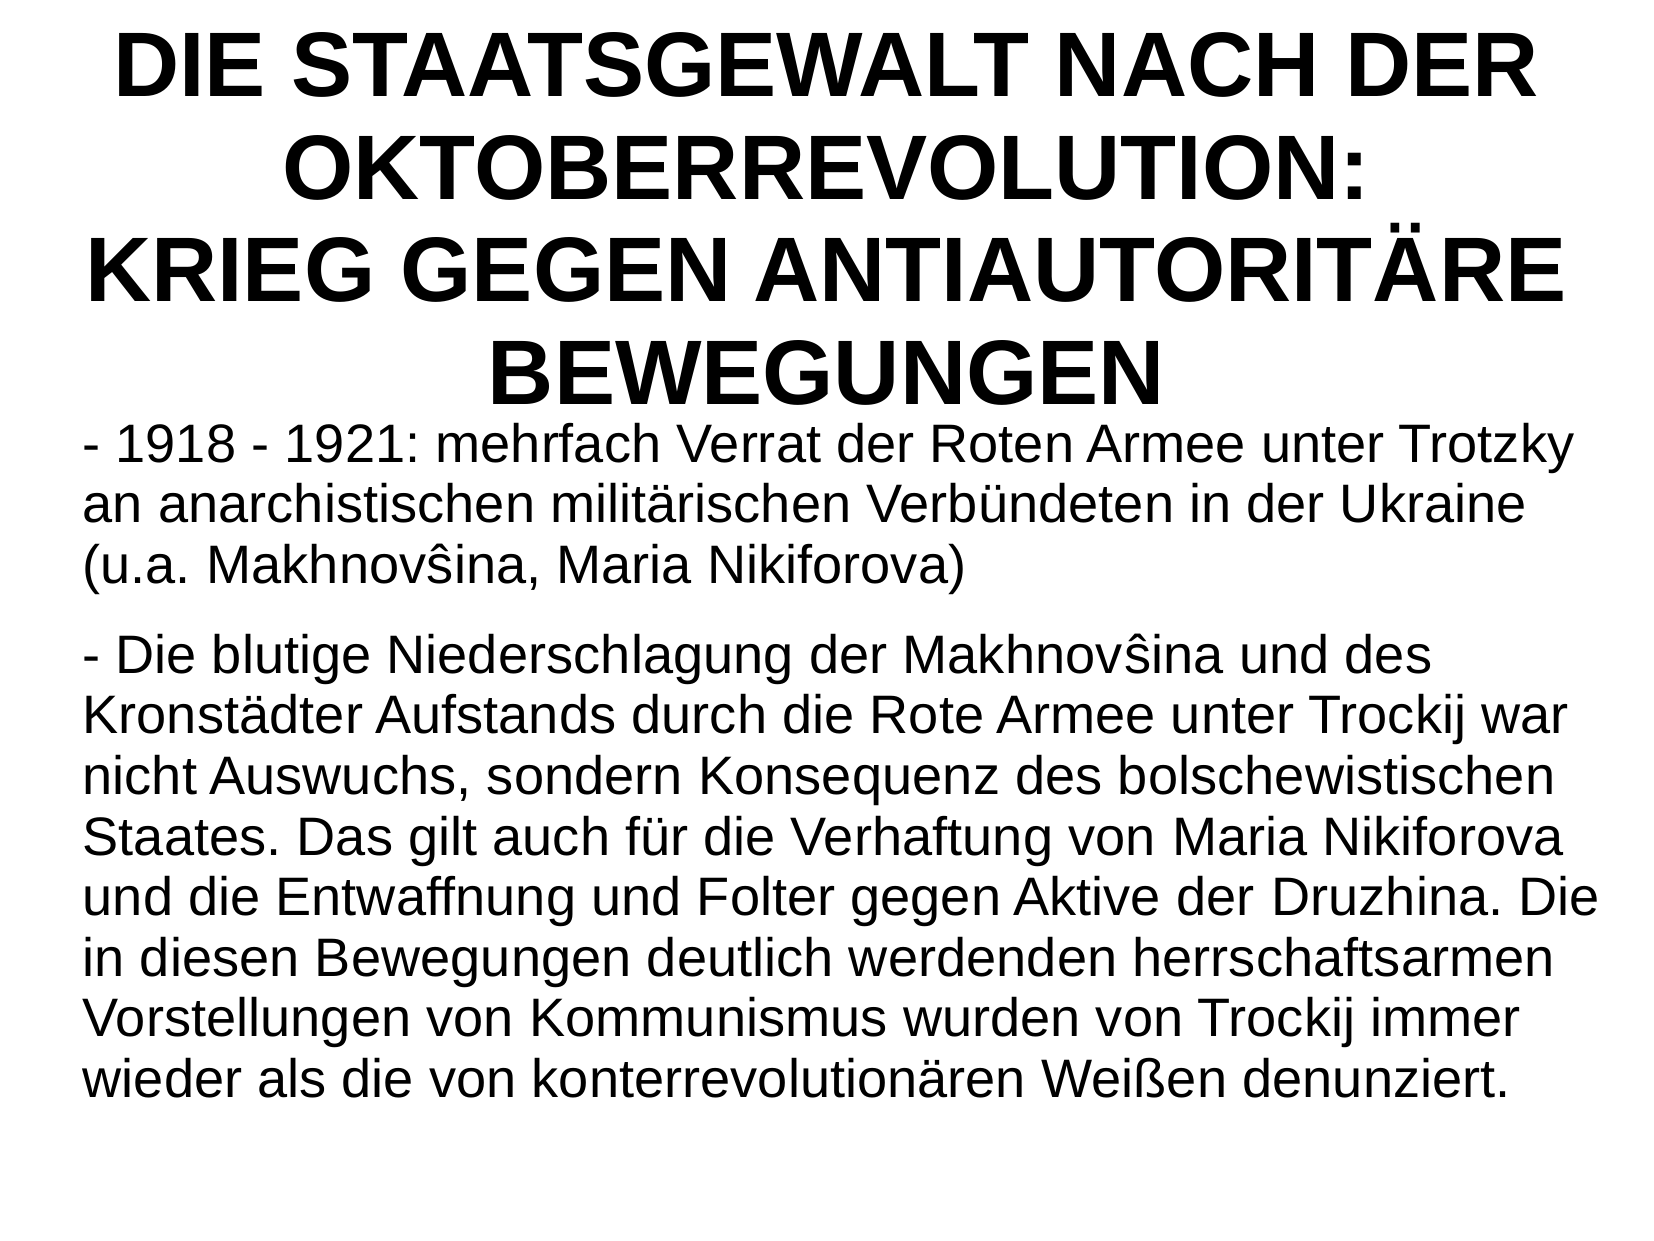

# DIE STAATSGEWALT NACH DER OKTOBERREVOLUTION: KRIEG GEGEN ANTIAUTORITÄRE BEWEGUNGEN
- 1918 - 1921: mehrfach Verrat der Roten Armee unter Trotzky an anarchistischen militärischen Verbündeten in der Ukraine (u.a. Makhnovŝina, Maria Nikiforova)
- Die blutige Niederschlagung der Makhnovŝina und des Kronstädter Aufstands durch die Rote Armee unter Trockij war nicht Auswuchs, sondern Konsequenz des bolschewistischen Staates. Das gilt auch für die Verhaftung von Maria Nikiforova und die Entwaffnung und Folter gegen Aktive der Druzhina. Die in diesen Bewegungen deutlich werdenden herrschaftsarmen Vorstellungen von Kommunismus wurden von Trockij immer wieder als die von konterrevolutionären Weißen denunziert.